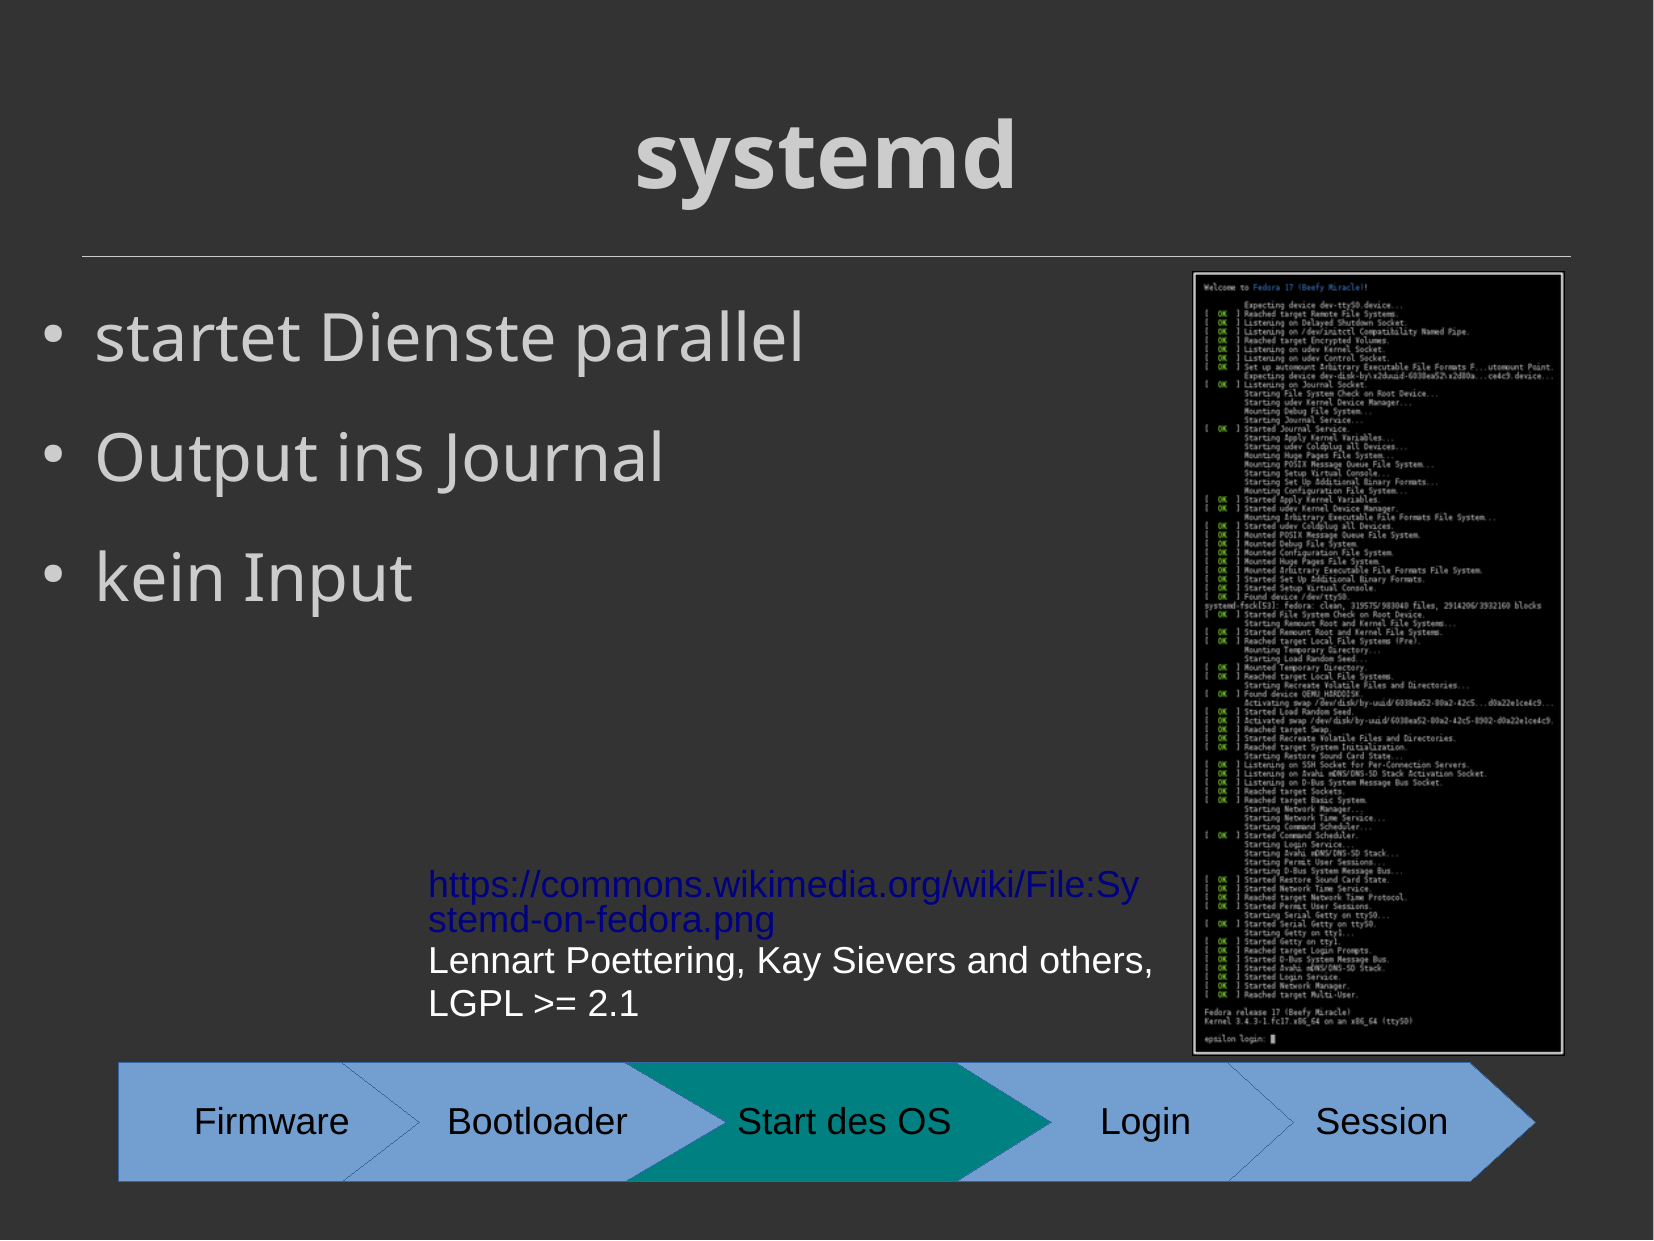

# systemd
startet Dienste parallel
Output ins Journal
kein Input
https://commons.wikimedia.org/wiki/File:Systemd-on-fedora.png
Lennart Poettering, Kay Sievers and others, LGPL >= 2.1
Firmware
Bootloader
Start des OS
Login
Session